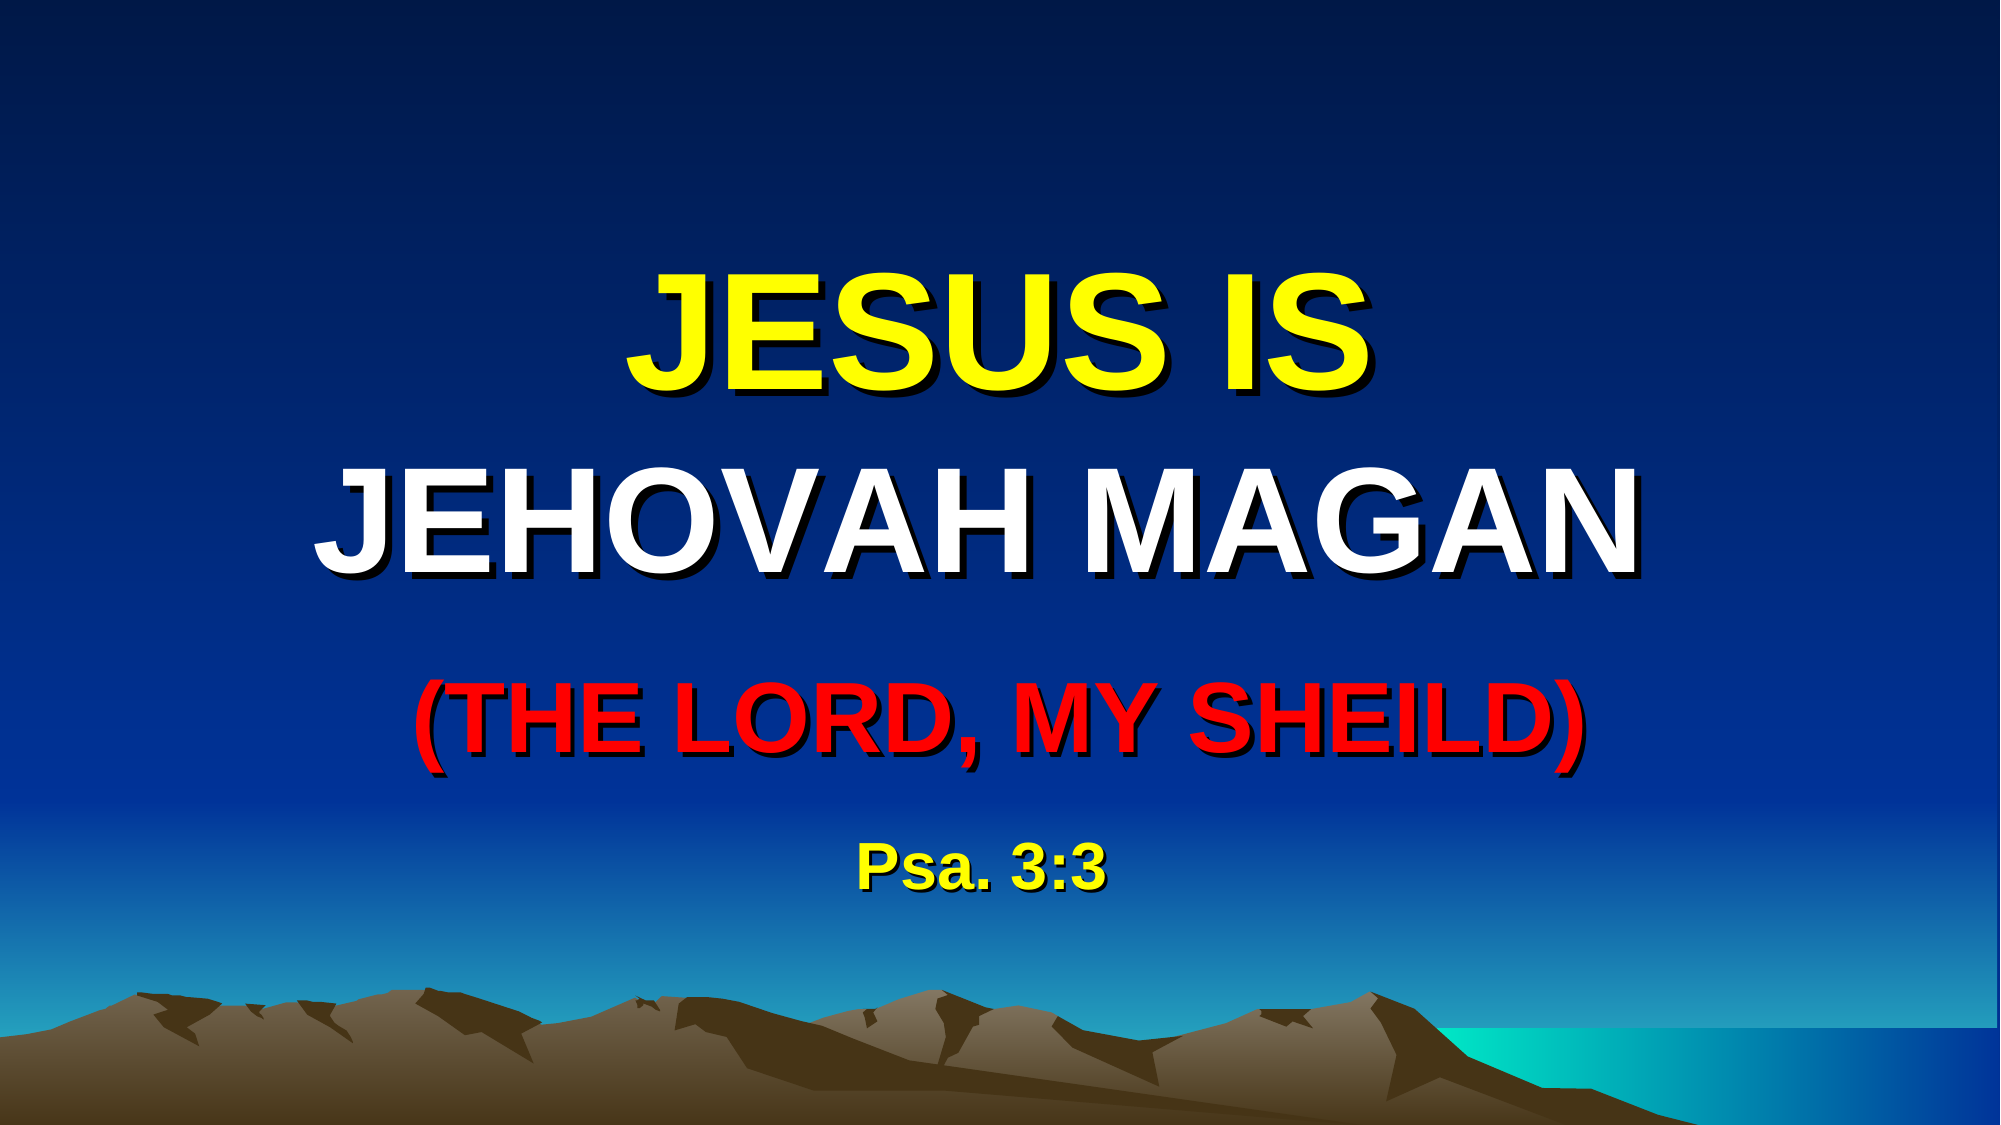

# JESUS IS JEHOVAH MAGAN (THE LORD, MY SHEILD) Psa. 3:3